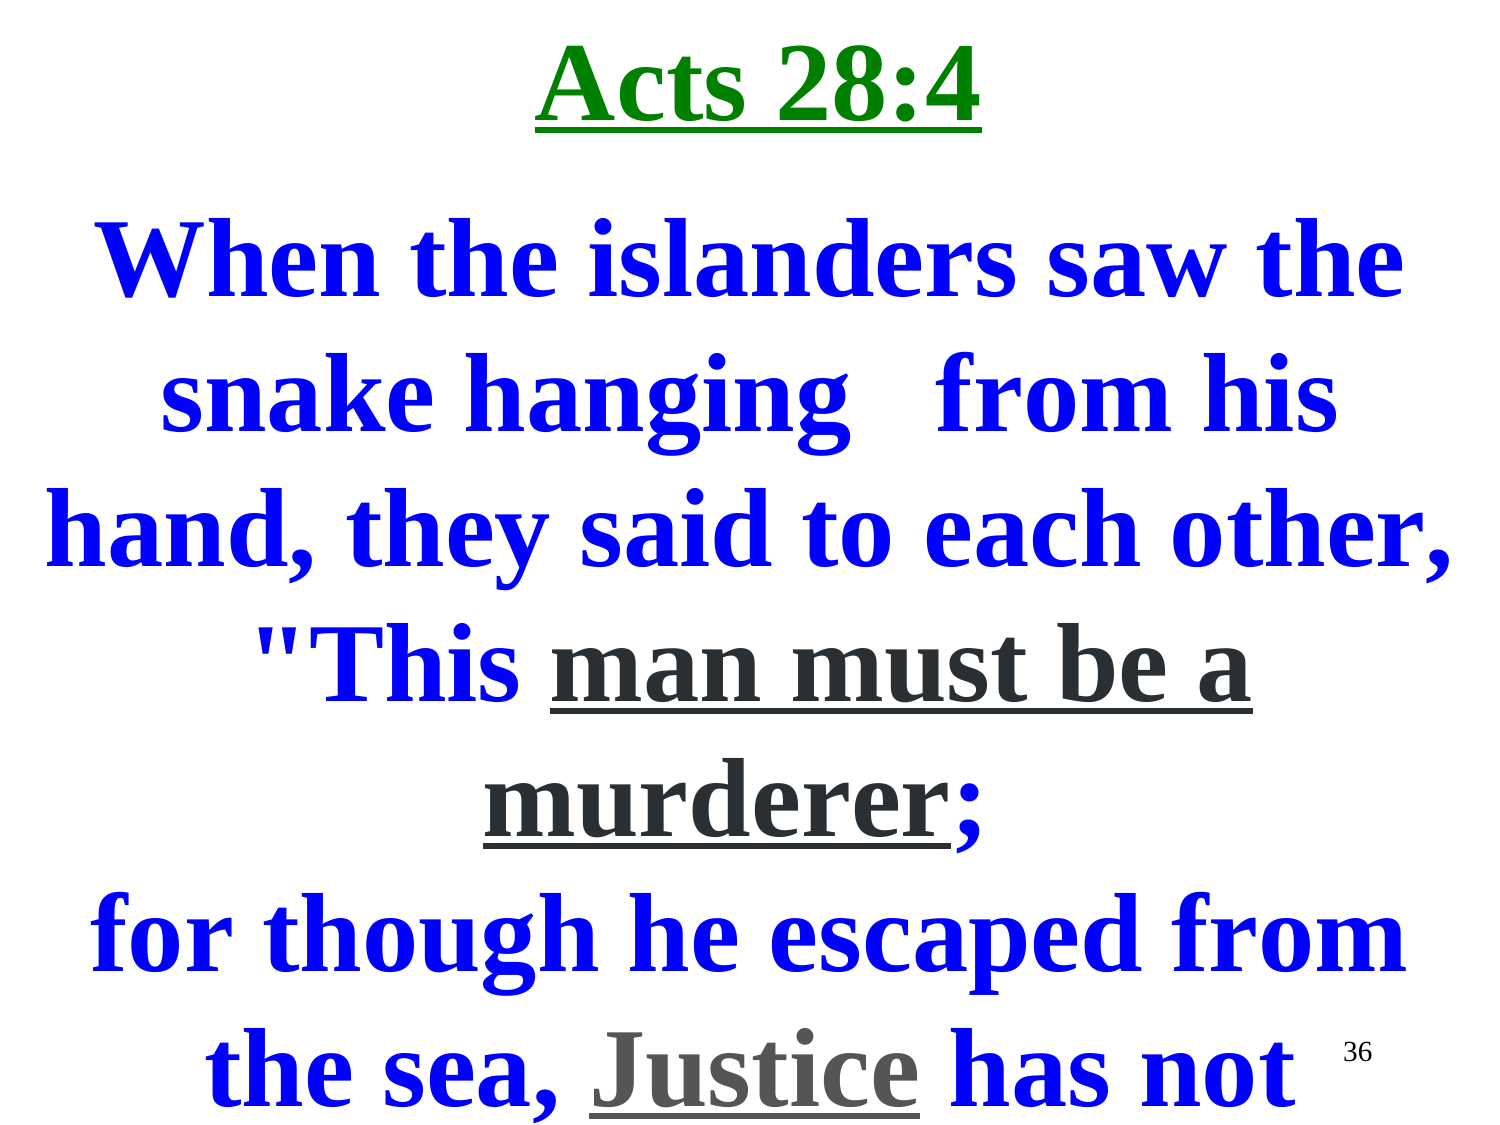

Acts 28:4
When the islanders saw the snake hanging from his hand, they said to each other, "This man must be a murderer;
for though he escaped from the sea, Justice has not allowed him to live